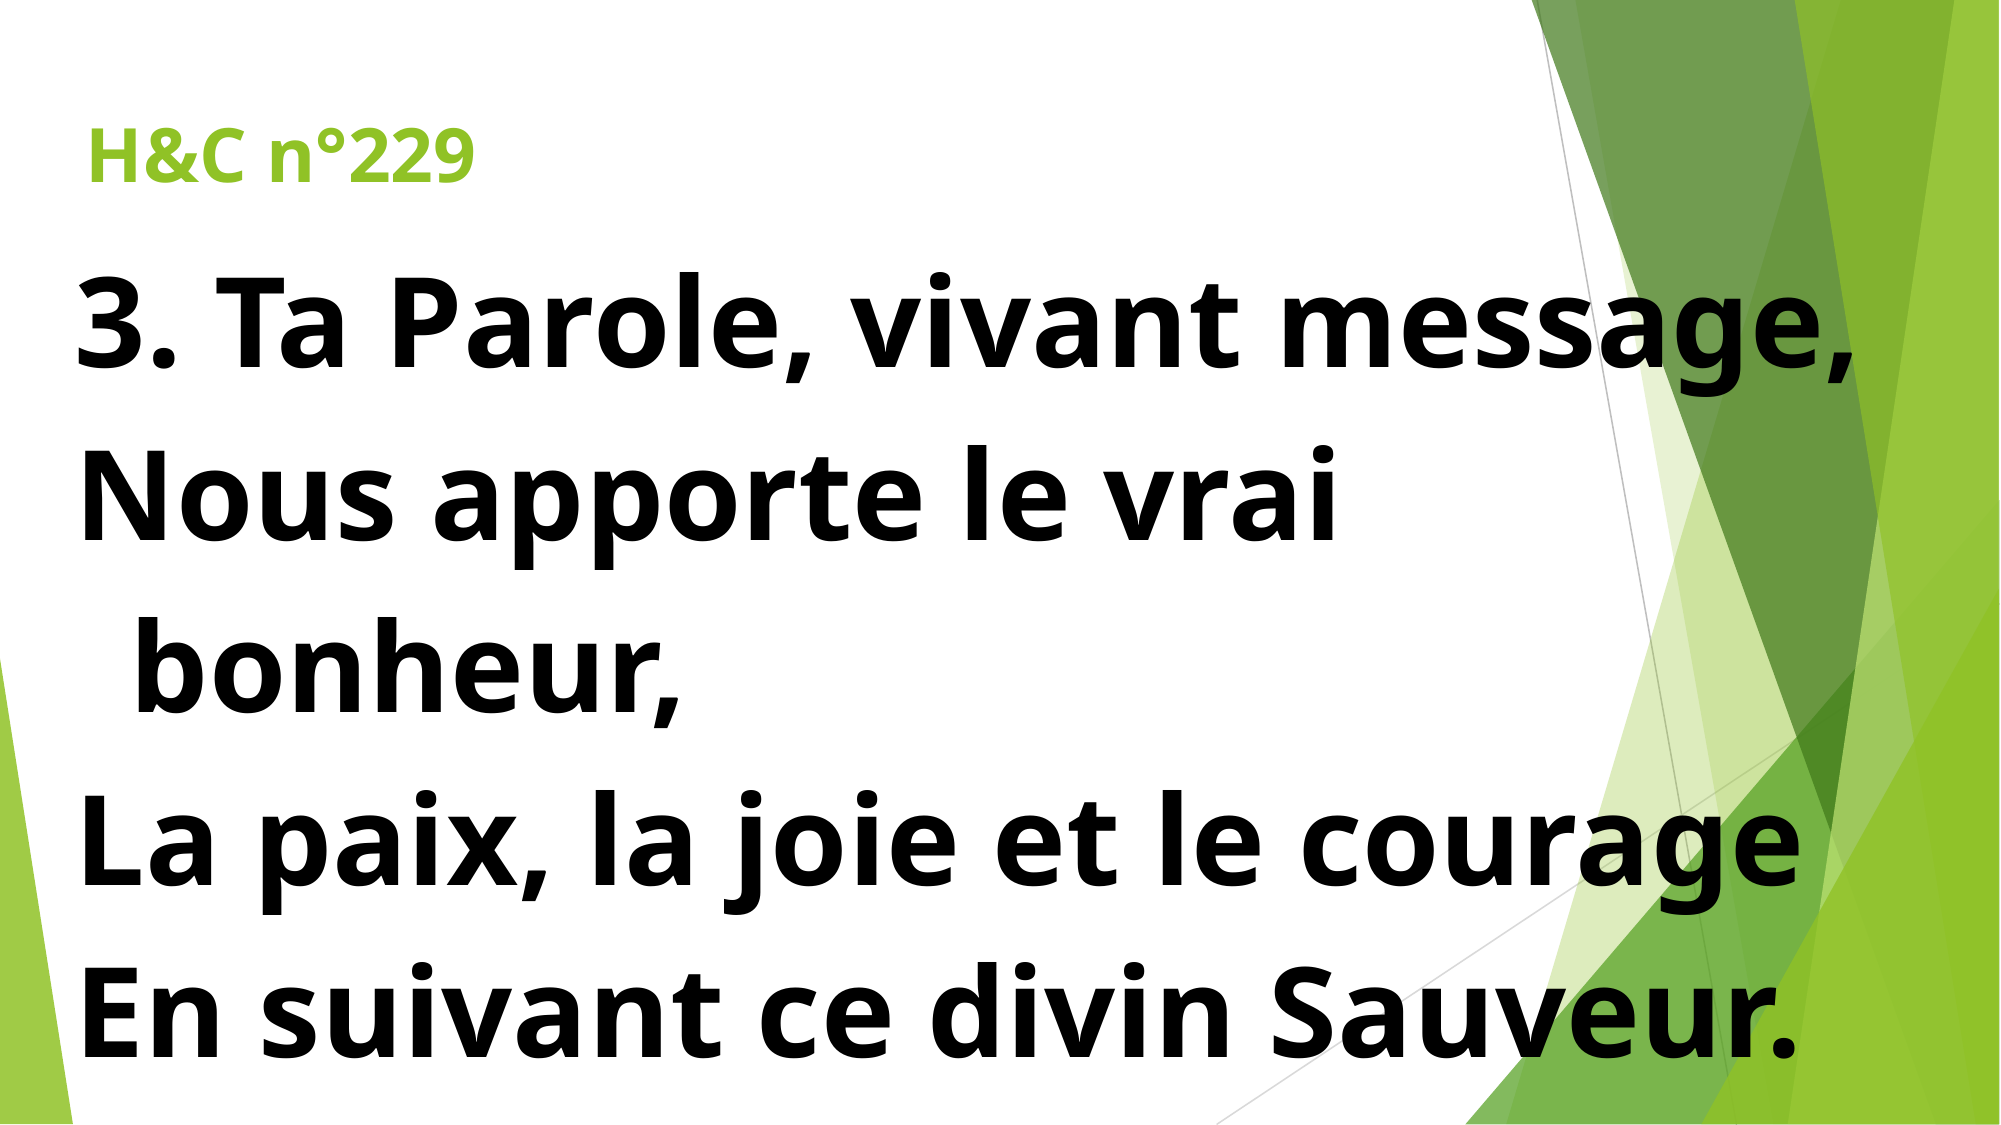

H&C n°229
3. Ta Parole, vivant message,
Nous apporte le vrai bonheur,
La paix, la joie et le courage
En suivant ce divin Sauveur.